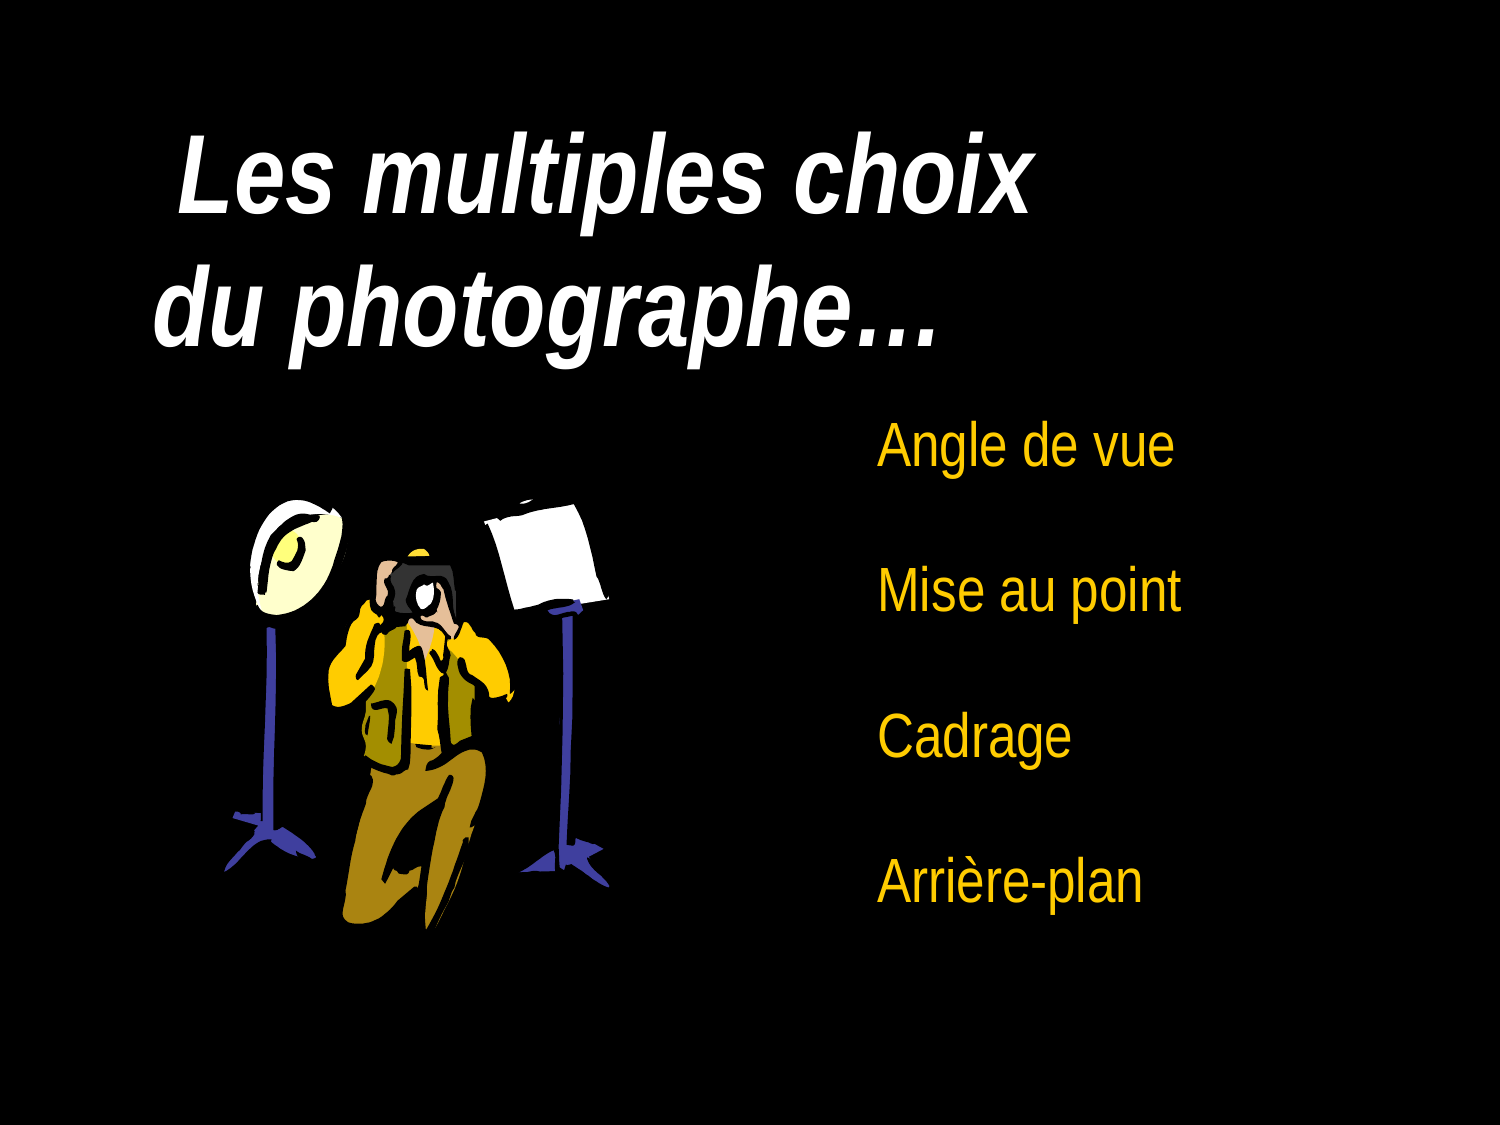

# Les multiples choix du photographe…
Angle de vue
Mise au point
Cadrage
Arrière-plan